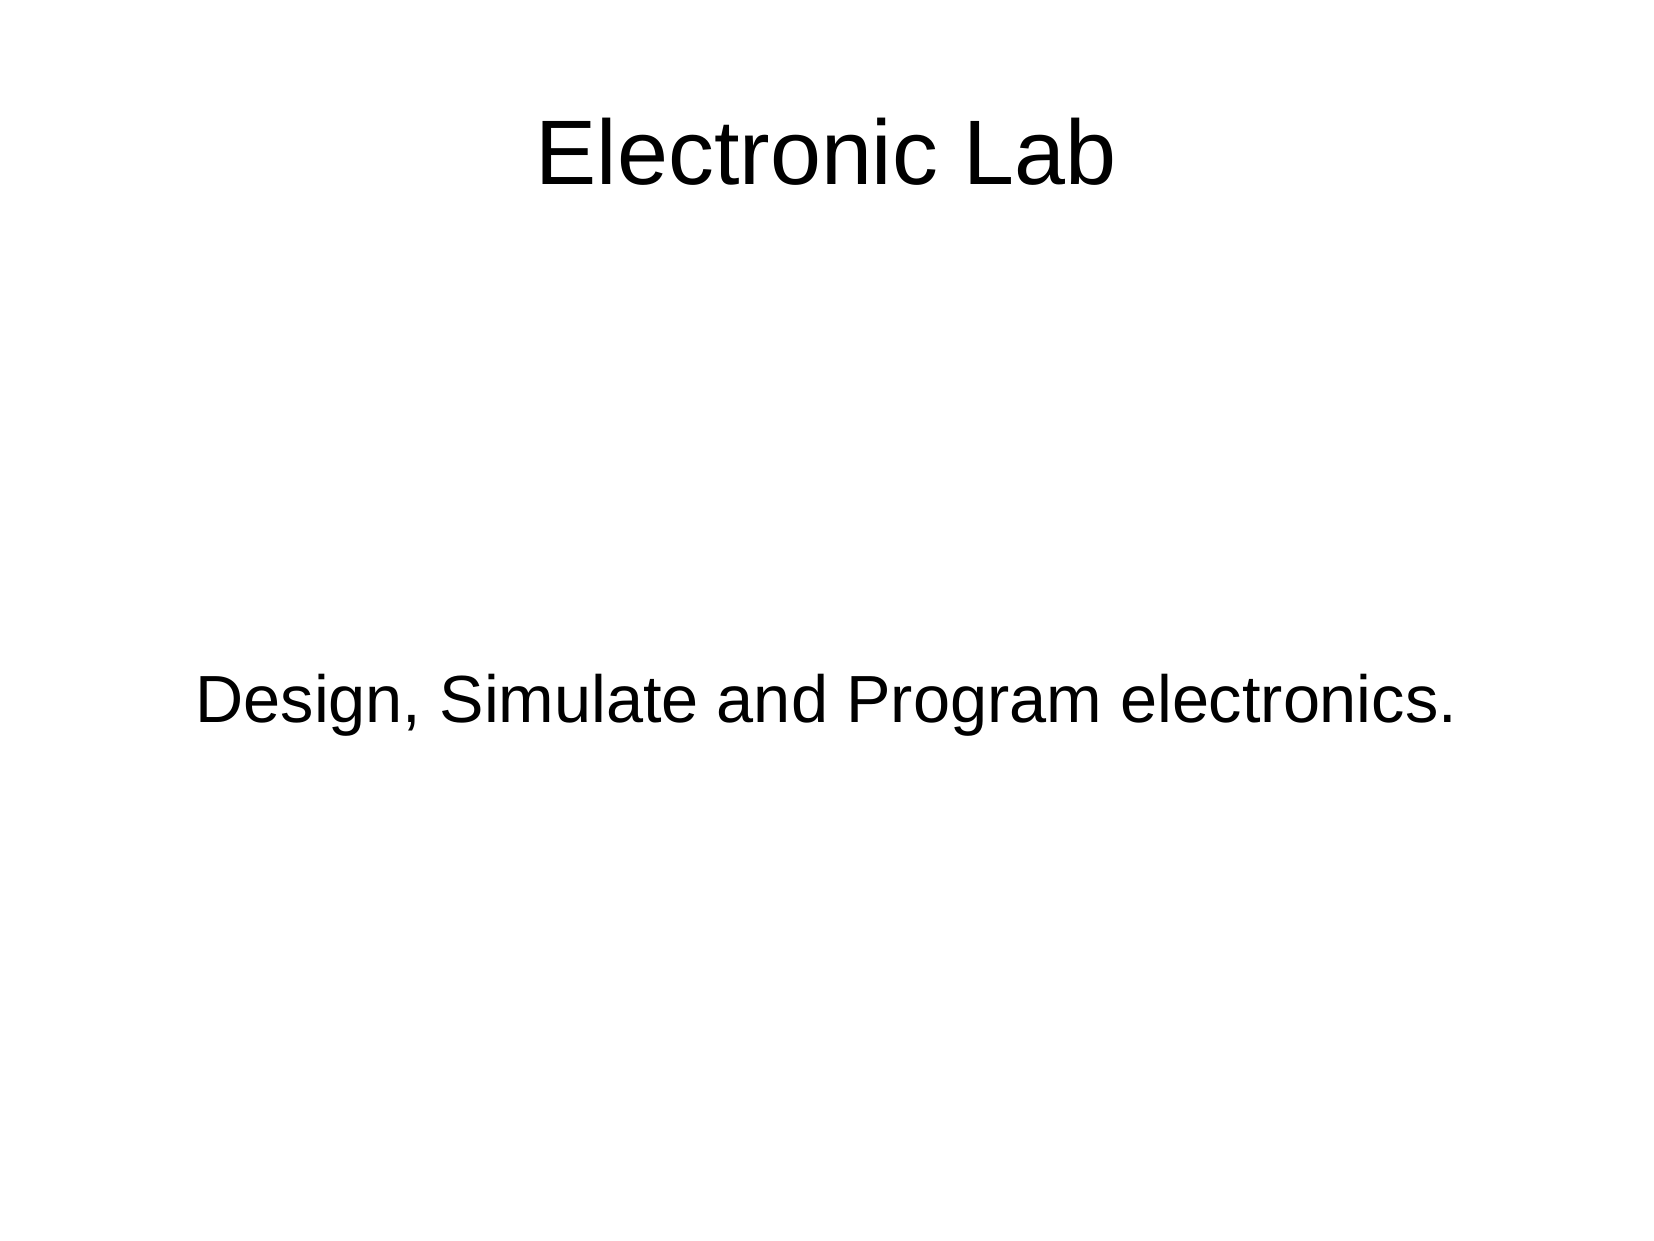

# Electronic Lab
Design, Simulate and Program electronics.